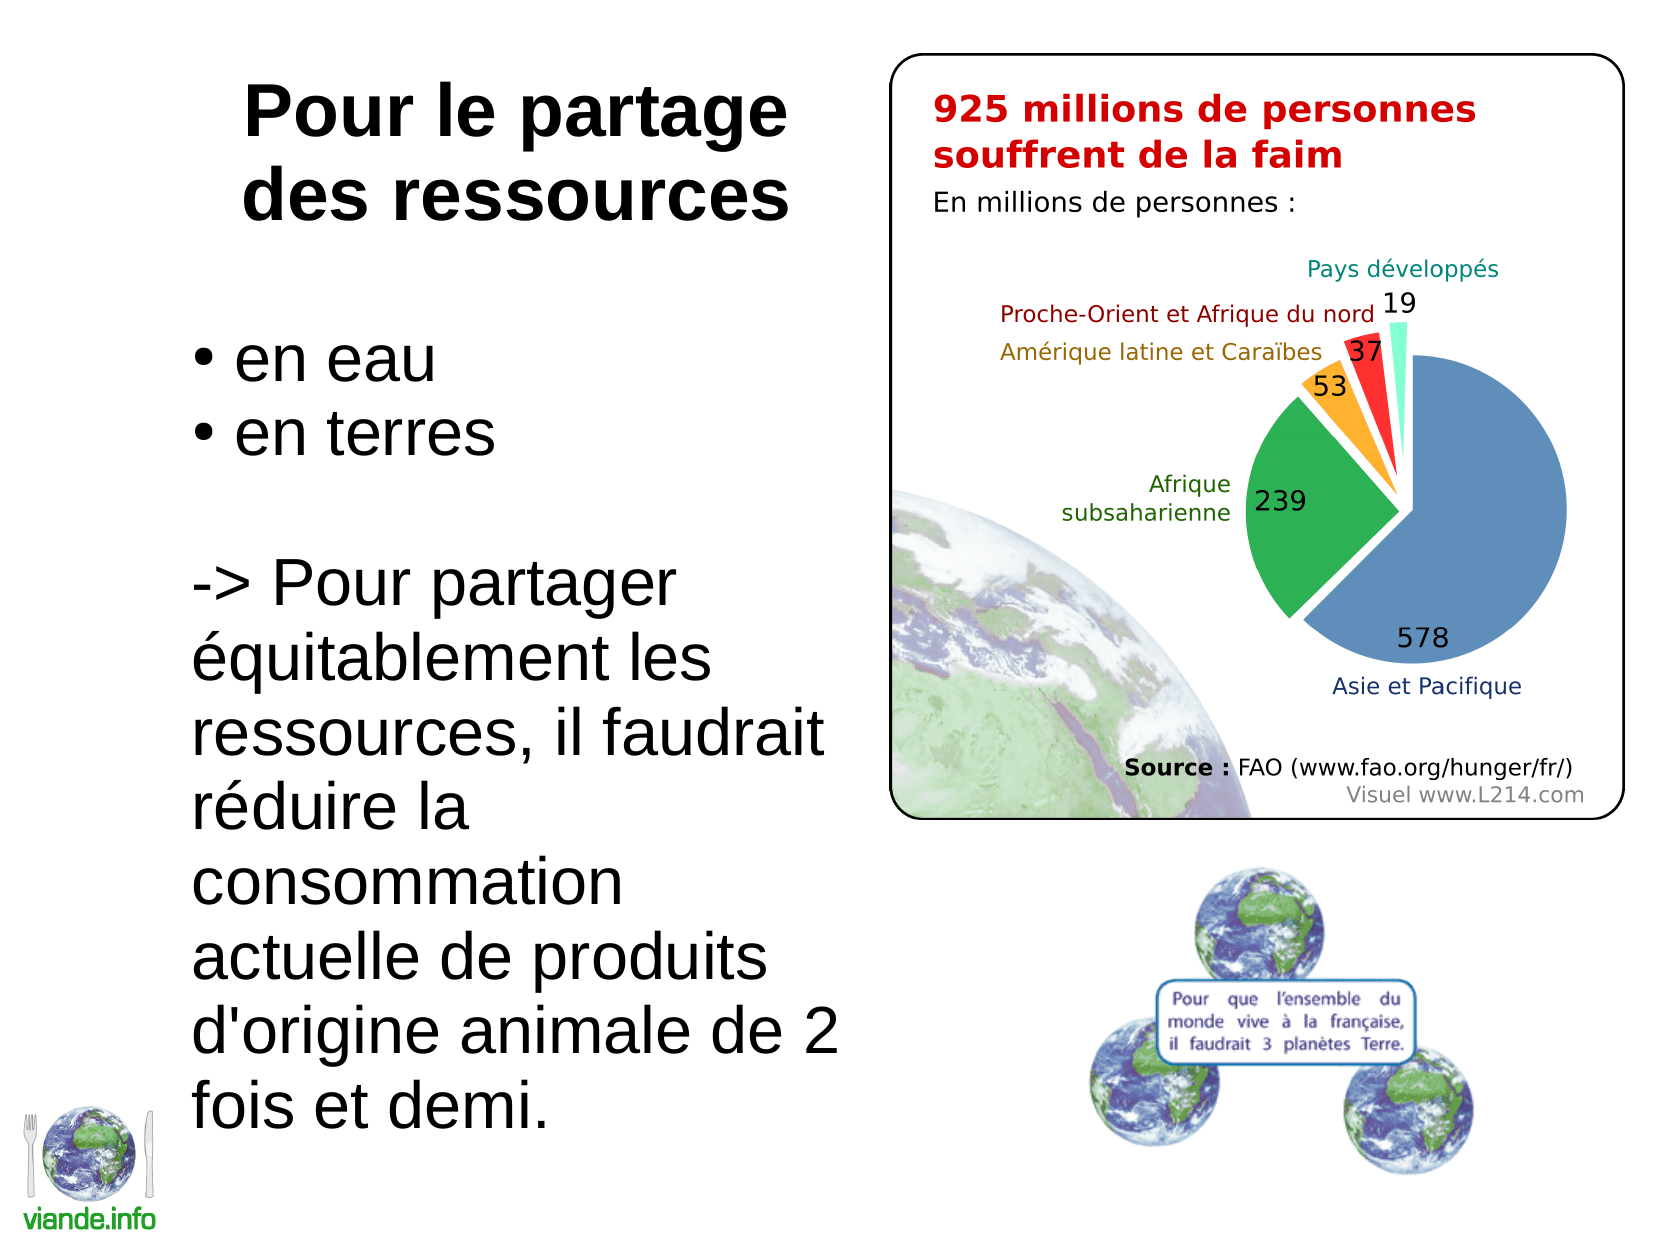

Pour le partage des ressources
 en eau
 en terres
-> Pour partager équitablement les ressources, il faudrait réduire la consommation actuelle de produits d'origine animale de 2 fois et demi.